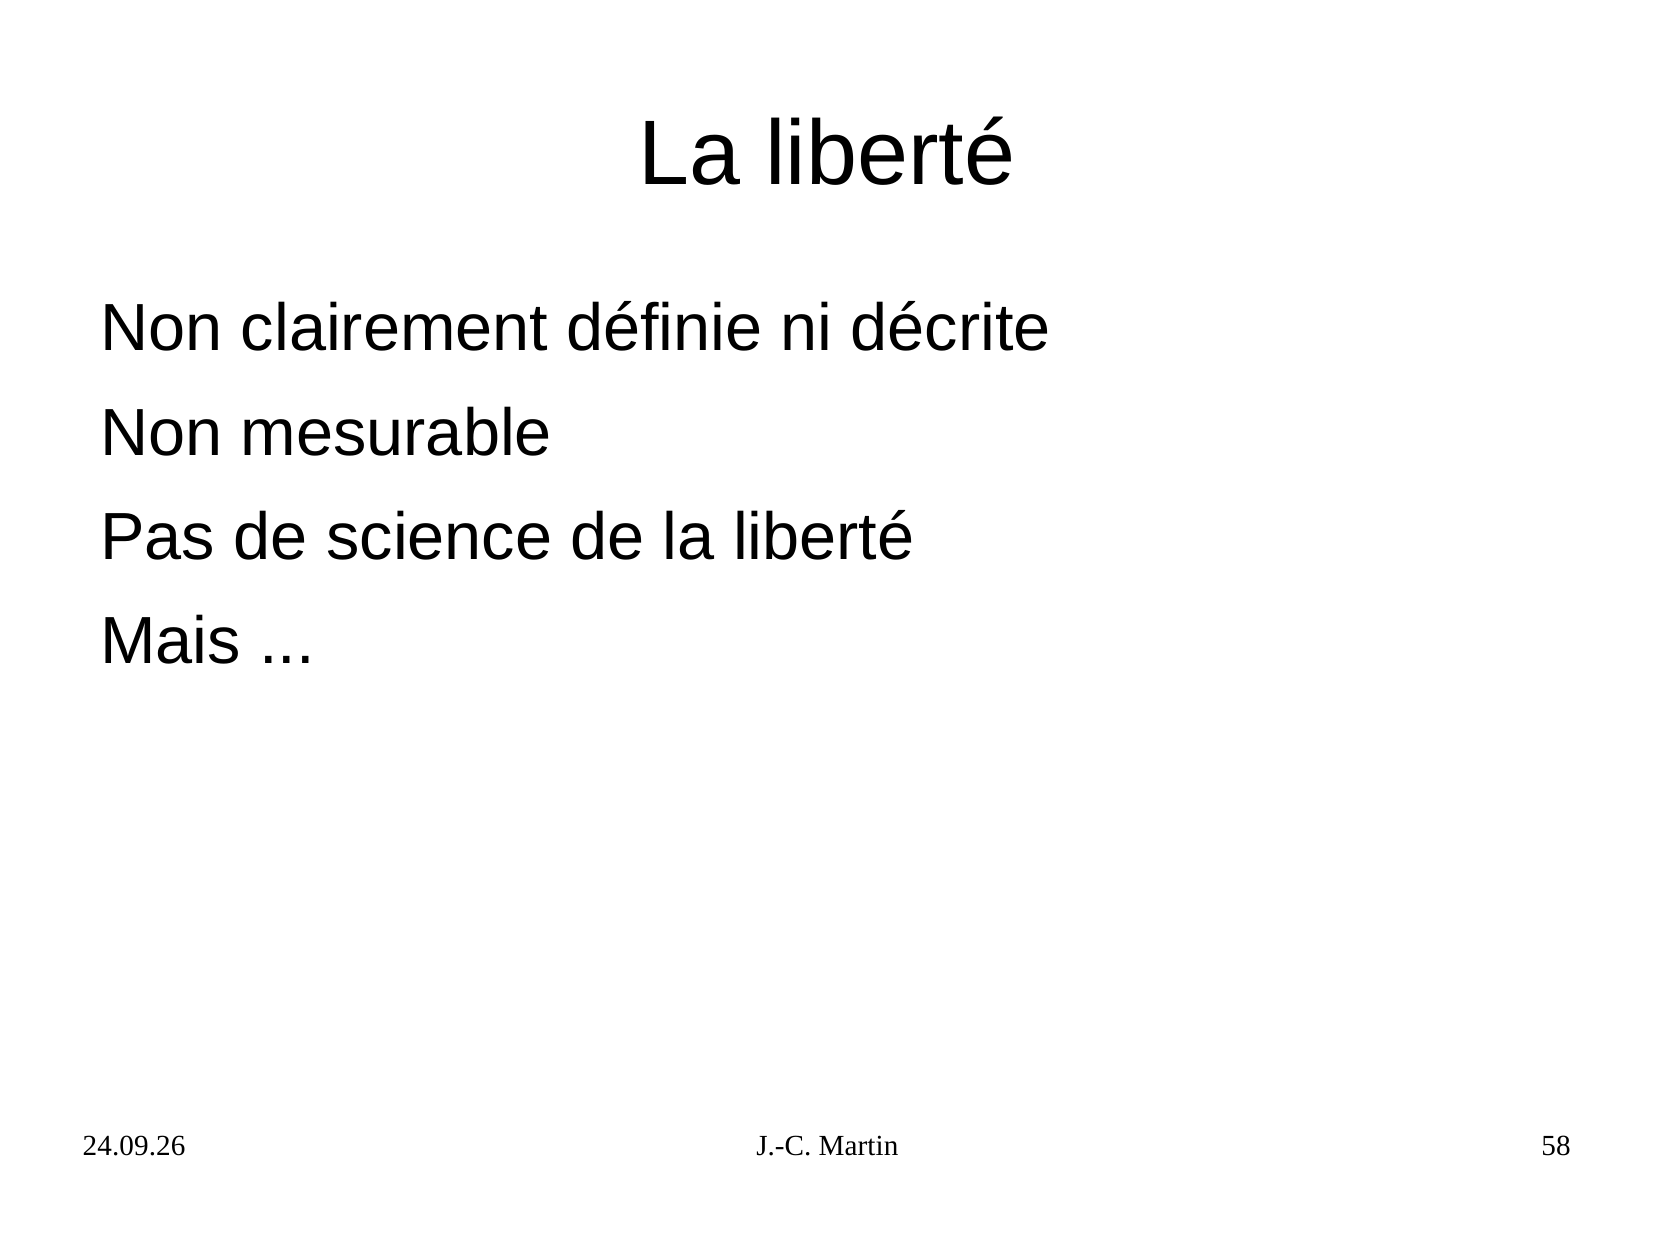

# La liberté
Non clairement définie ni décrite
Non mesurable
Pas de science de la liberté
Mais ...
J.-C. Martin
58